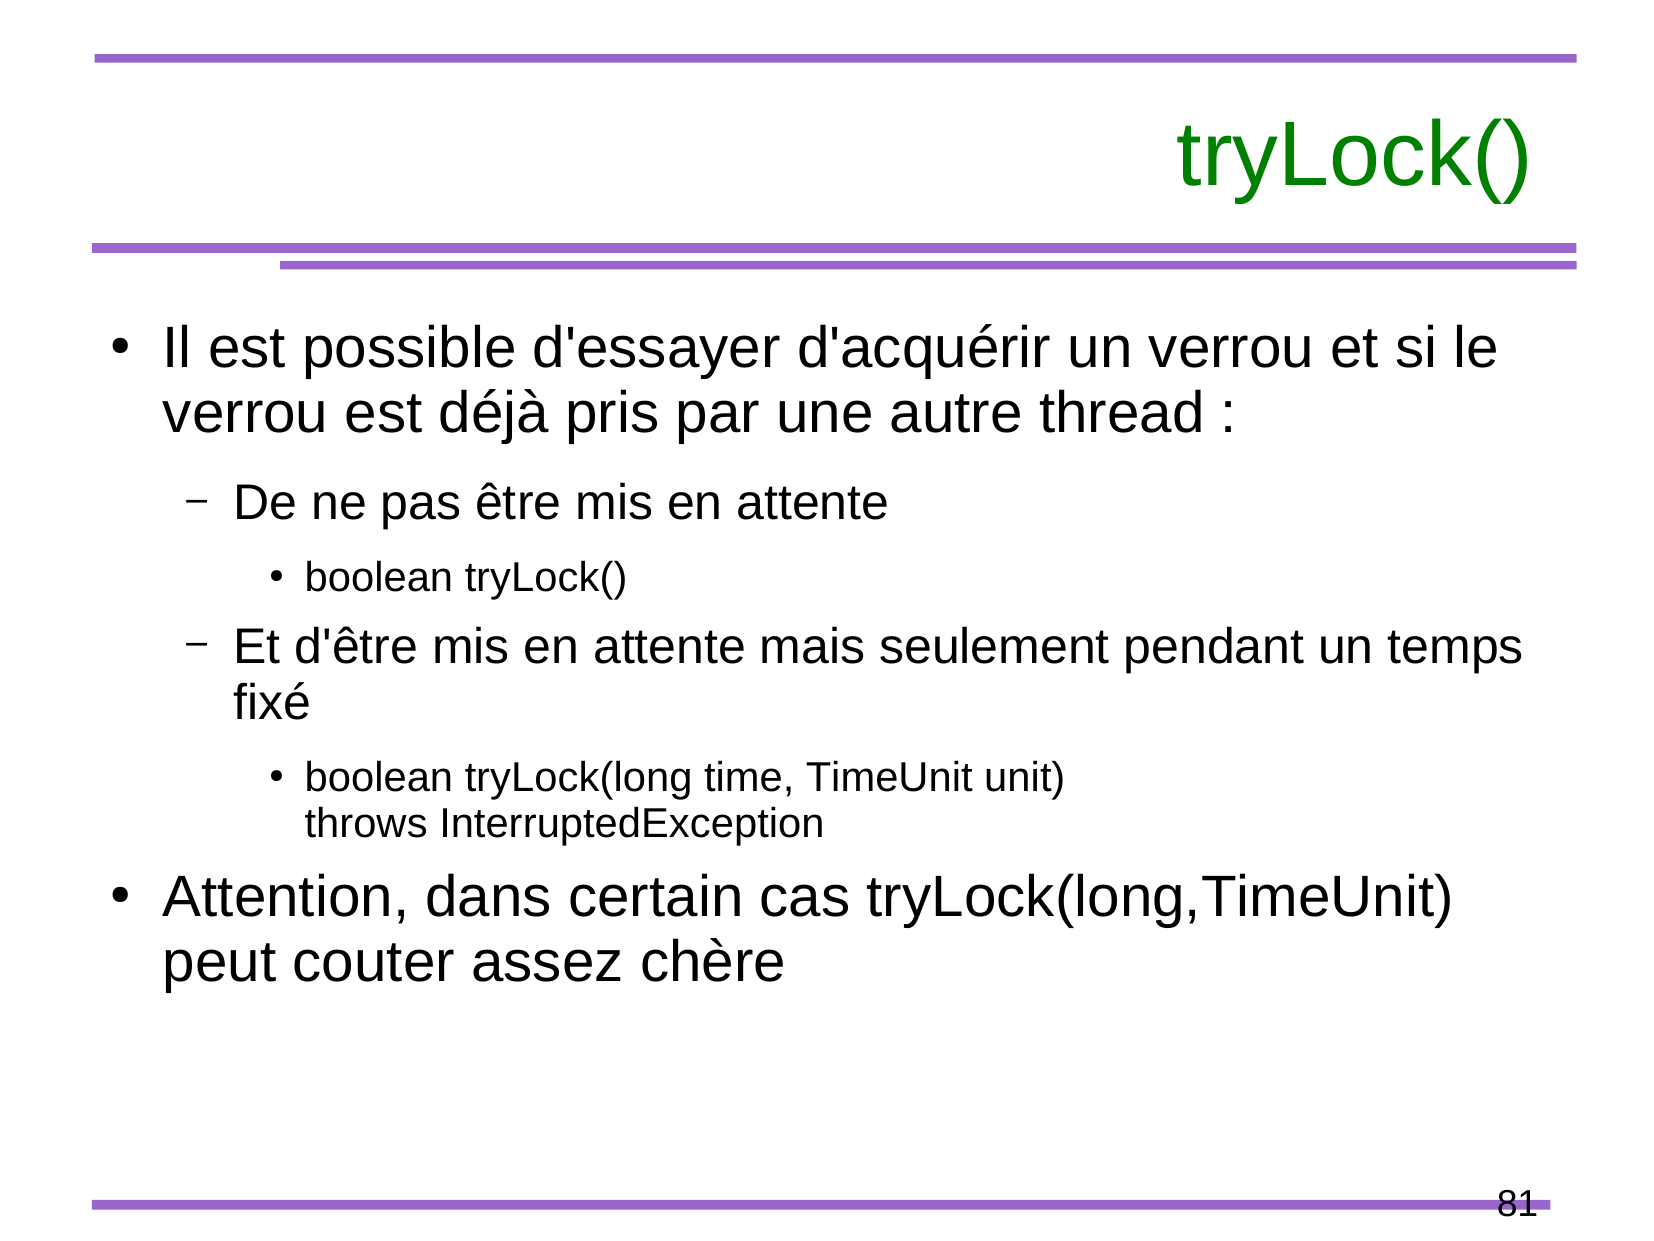

# tryLock()
Il est possible d'essayer d'acquérir un verrou et si le verrou est déjà pris par une autre thread :
De ne pas être mis en attente
boolean tryLock()
Et d'être mis en attente mais seulement pendant un temps fixé
boolean tryLock(long time, TimeUnit unit)
throws InterruptedException
Attention, dans certain cas tryLock(long,TimeUnit) peut couter assez chère